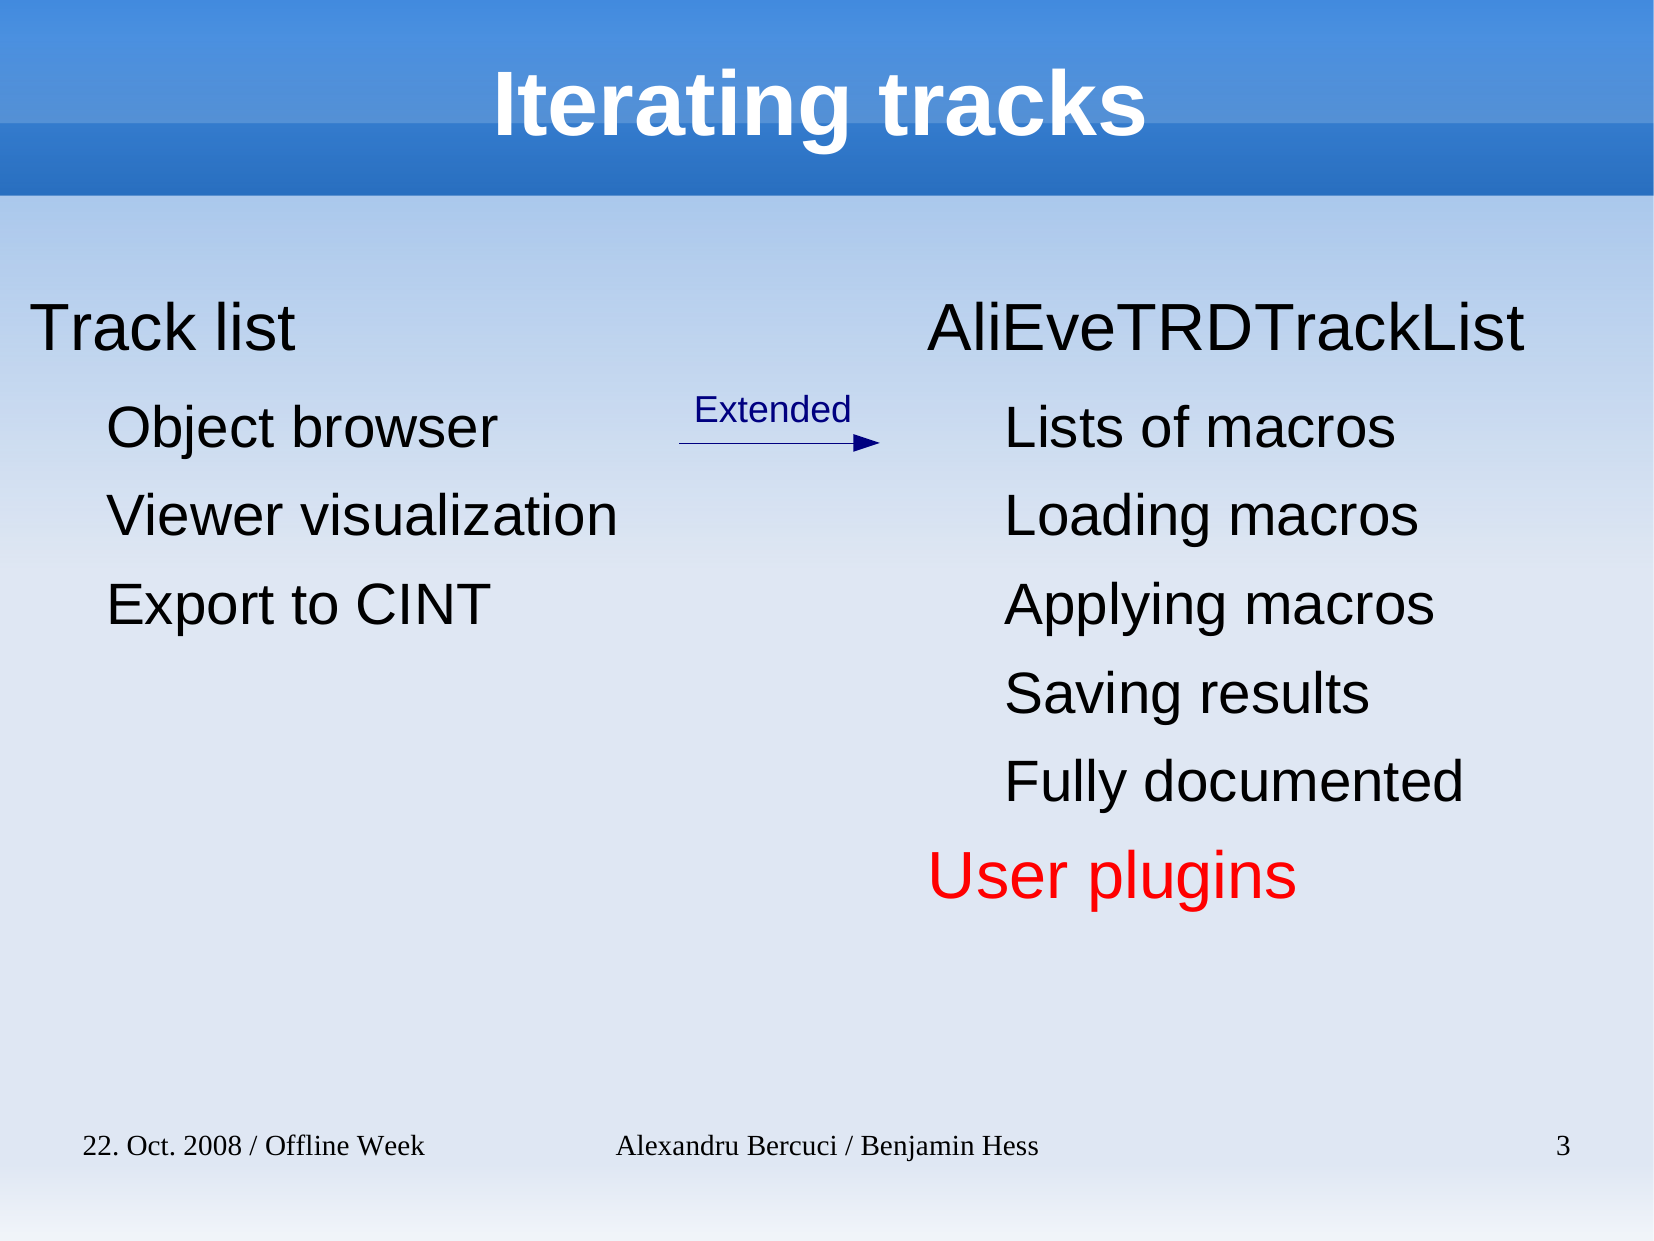

# Iterating tracks
Track list
Object browser
Viewer visualization
Export to CINT
AliEveTRDTrackList
Lists of macros
Loading macros
Applying macros
Saving results
Fully documented
User plugins
Extended
22. Oct. 2008 / Offline Week
Alexandru Bercuci / Benjamin Hess
3